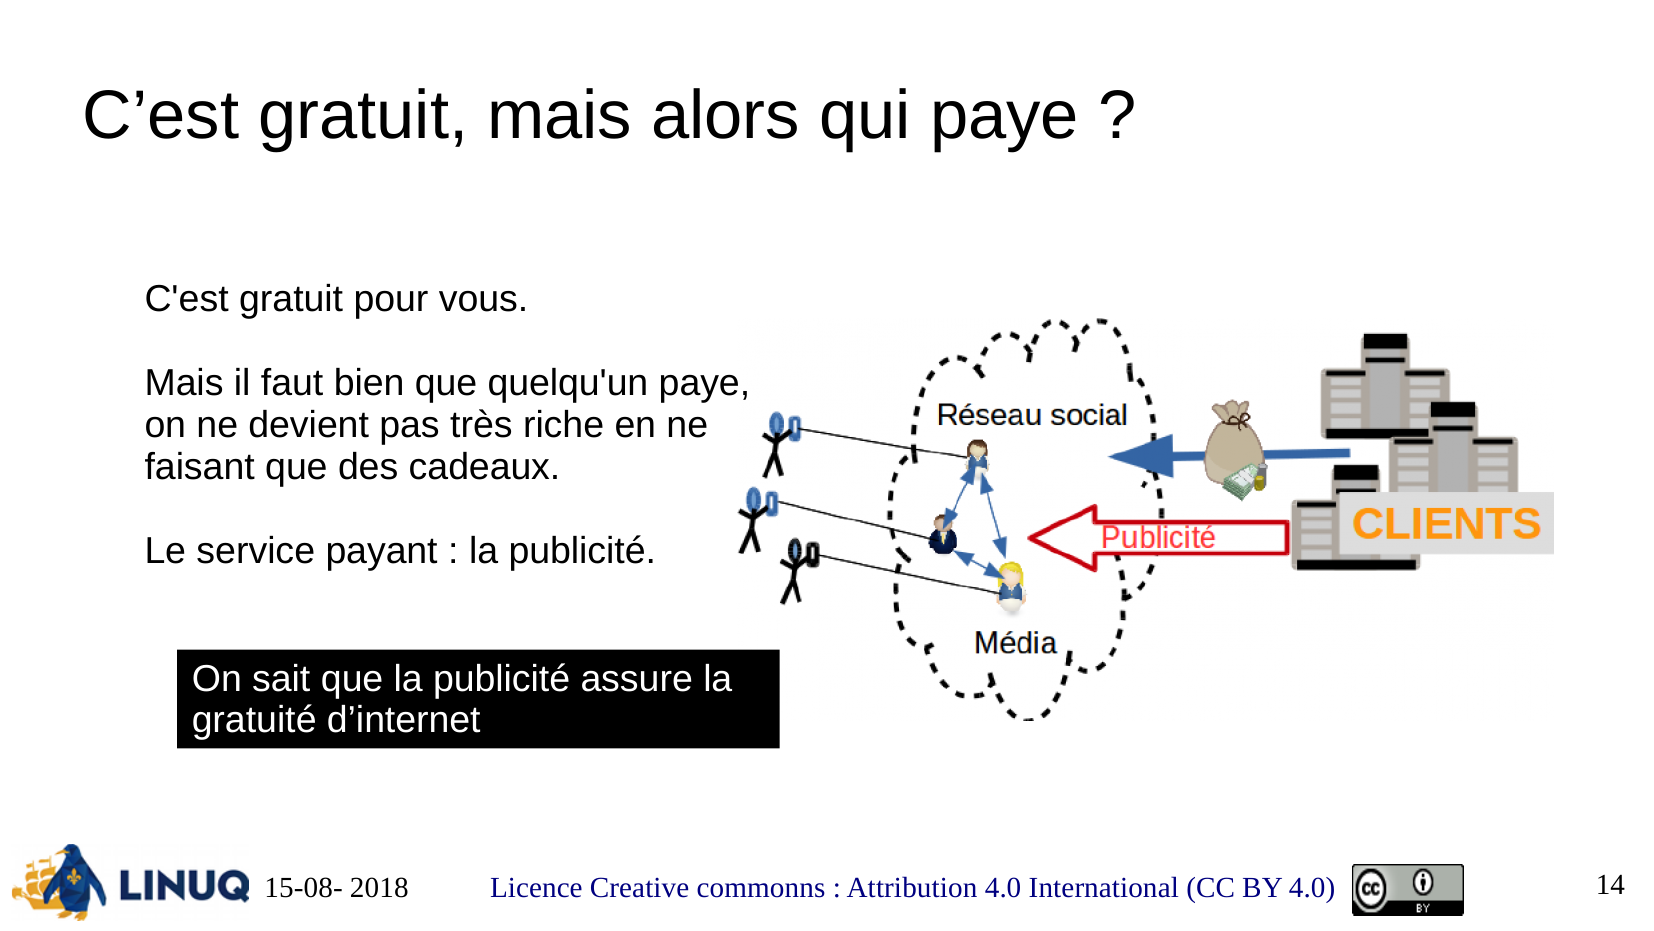

# C’est gratuit, mais alors qui paye ?
C'est gratuit pour vous.
Mais il faut bien que quelqu'un paye, on ne devient pas très riche en ne faisant que des cadeaux.
Le service payant : la publicité.
On sait que la publicité assure la gratuité d’internet
14
15-08- 2018